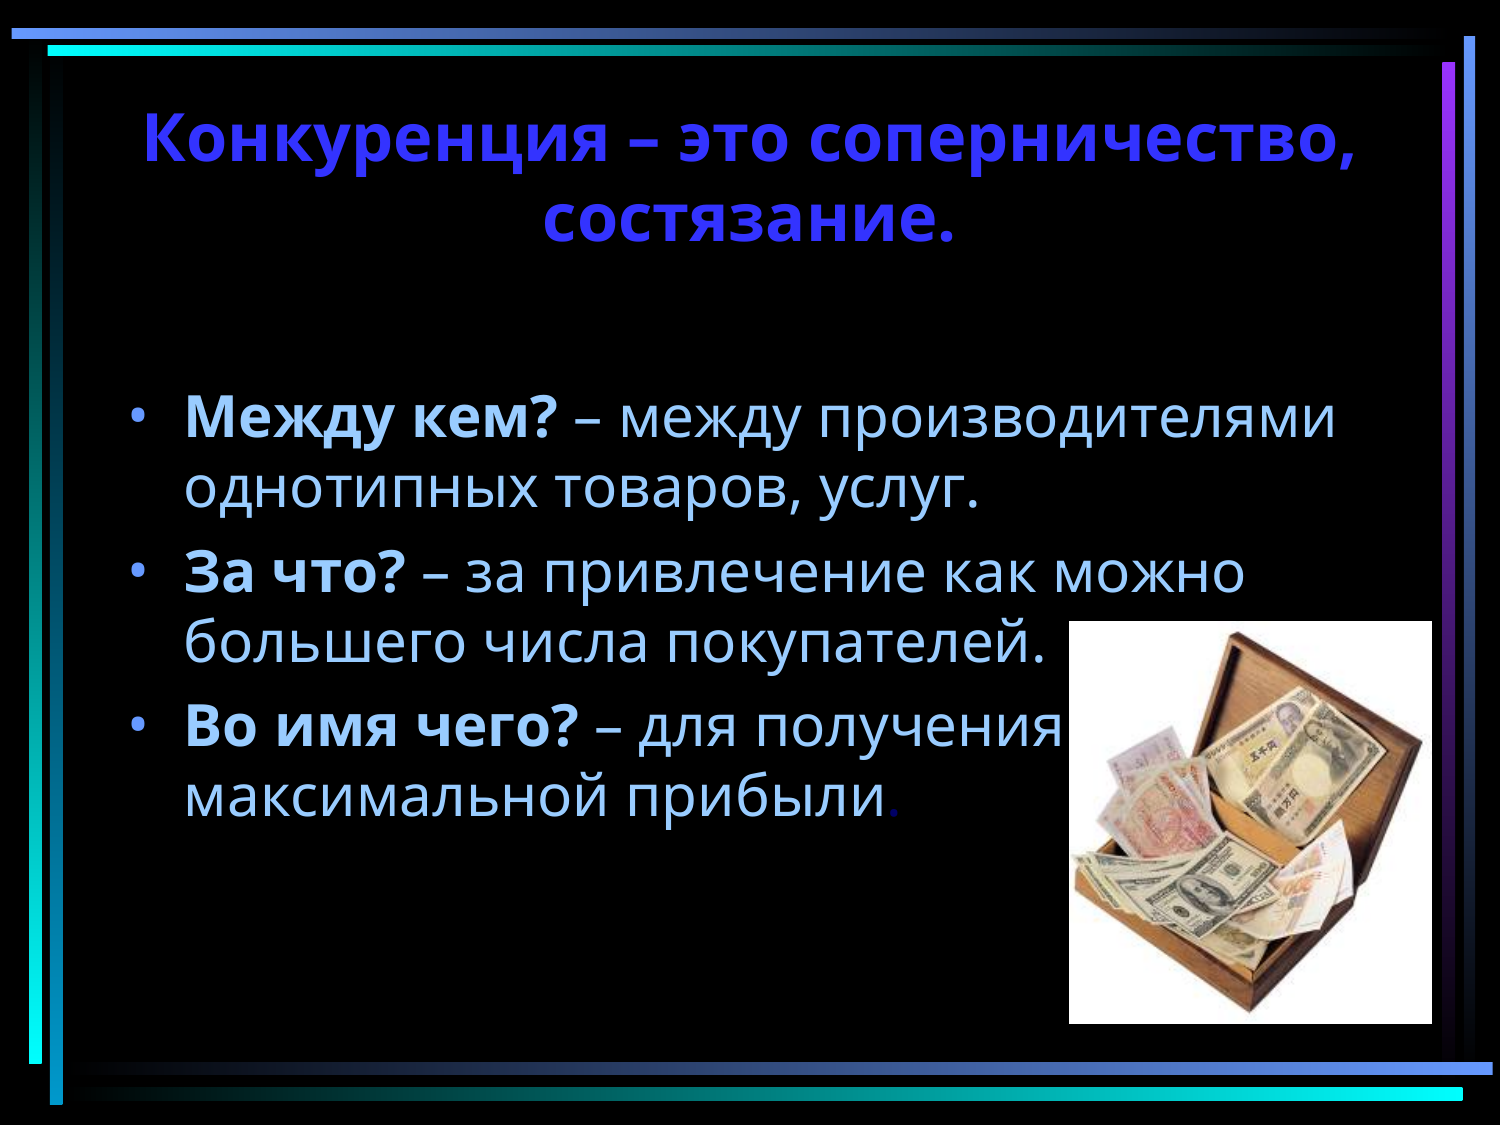

# Конкуренция – это соперничество, состязание.
Между кем? – между производителями однотипных товаров, услуг.
За что? – за привлечение как можно большего числа покупателей.
Во имя чего? – для получения максимальной прибыли.